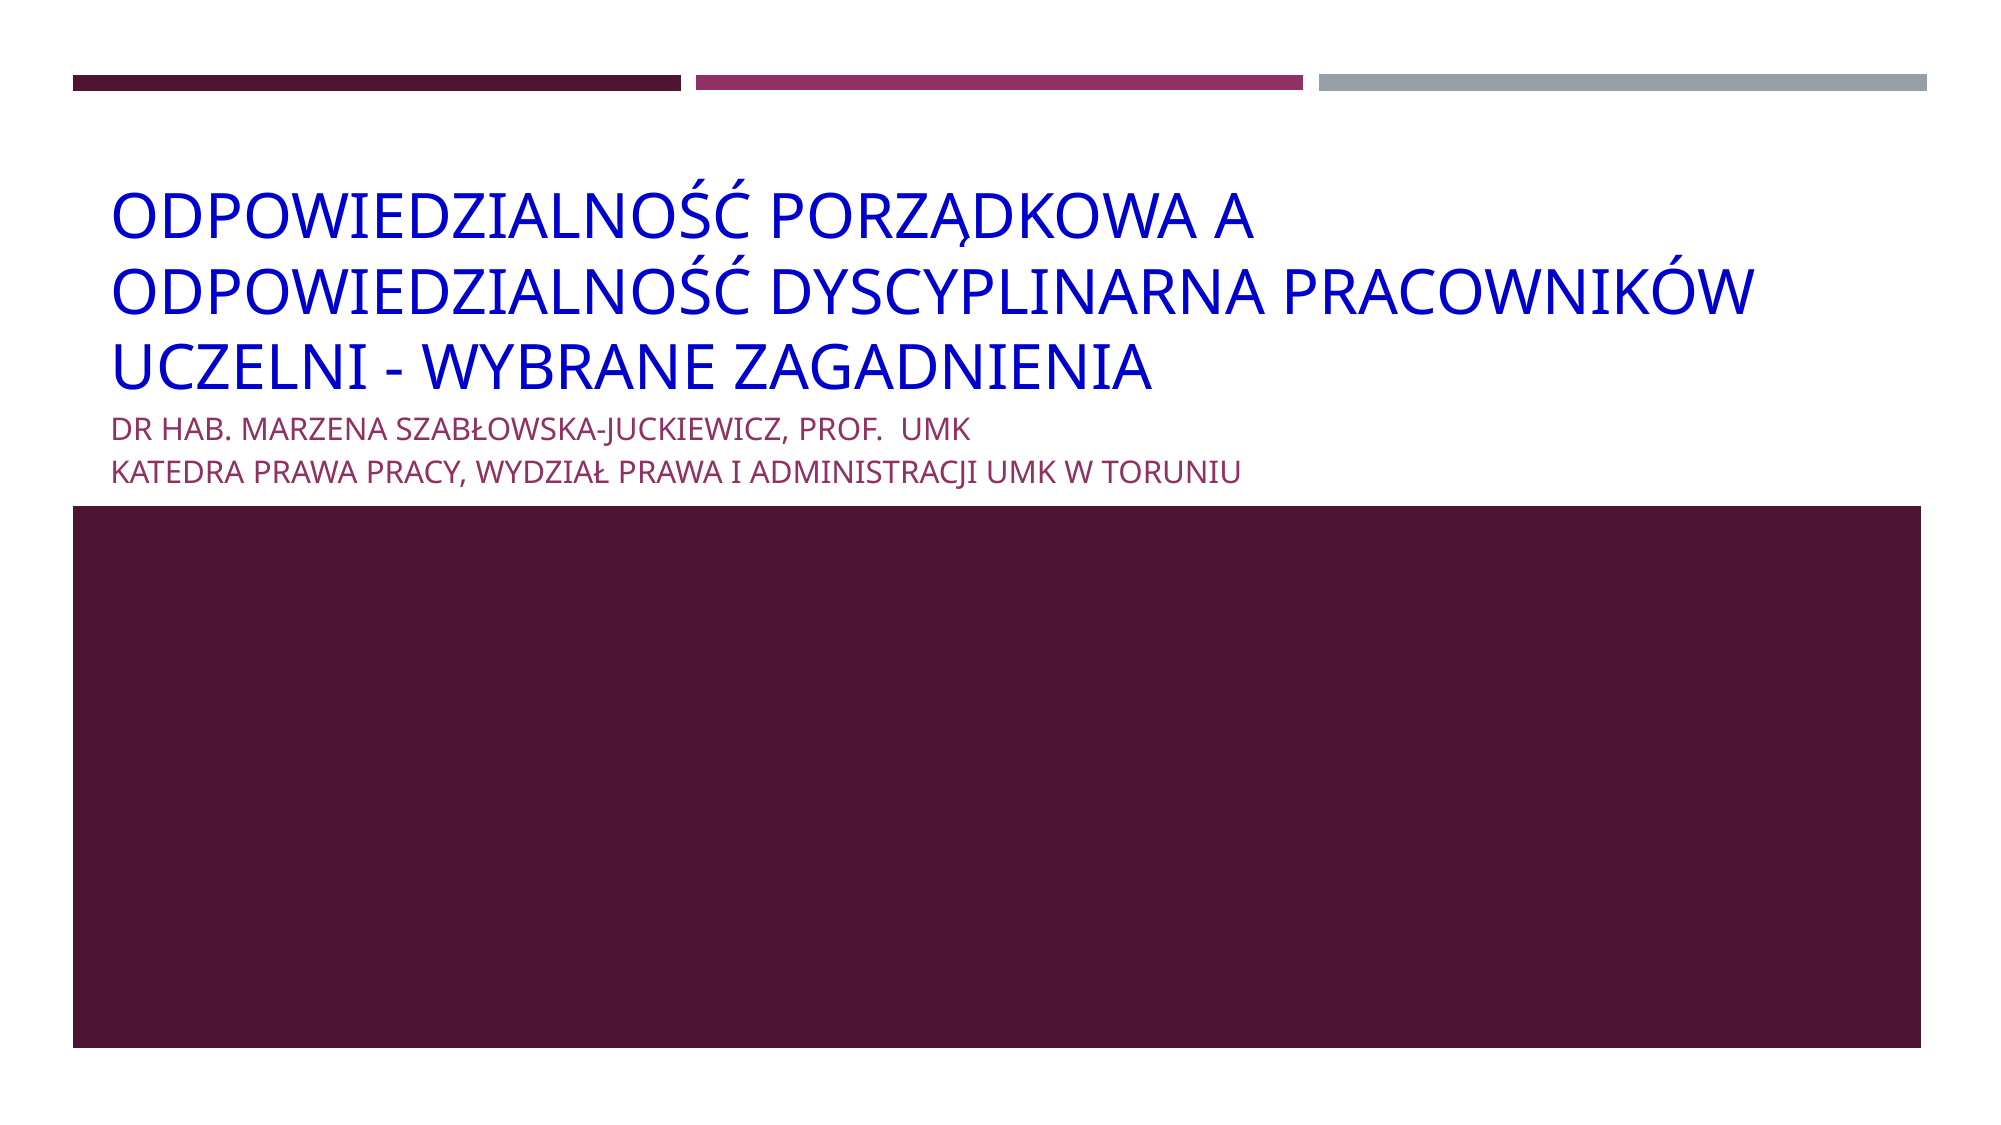

# Odpowiedzialność porządkowa a odpowiedzialność dyscyplinarna pracowników uczelni - wybrane zagadnienia
Dr hab. Marzena szabłowska-juckiewicz, prof. umk
Katedra prawa pracy, wydział prawa i administracji umk w Toruniu